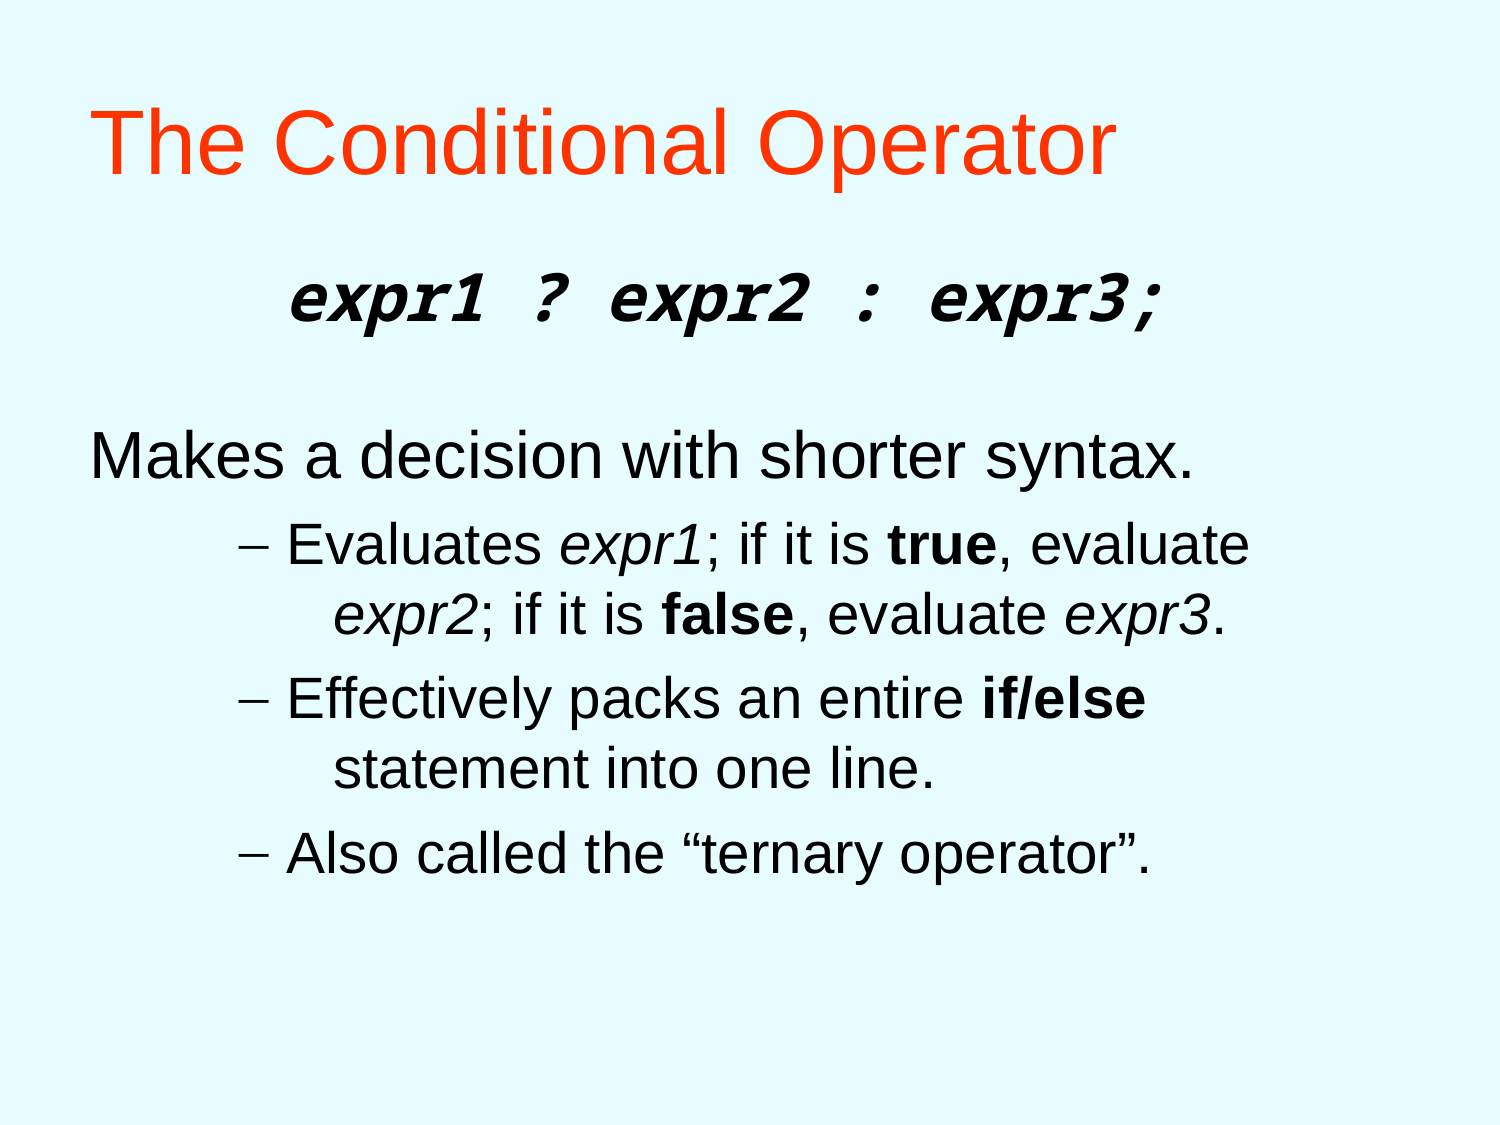

# The Conditional Operator
expr1 ? expr2 : expr3;
Makes a decision with shorter syntax.
Evaluates expr1; if it is true, evaluate expr2; if it is false, evaluate expr3.
Effectively packs an entire if/else statement into one line.
Also called the “ternary operator”.